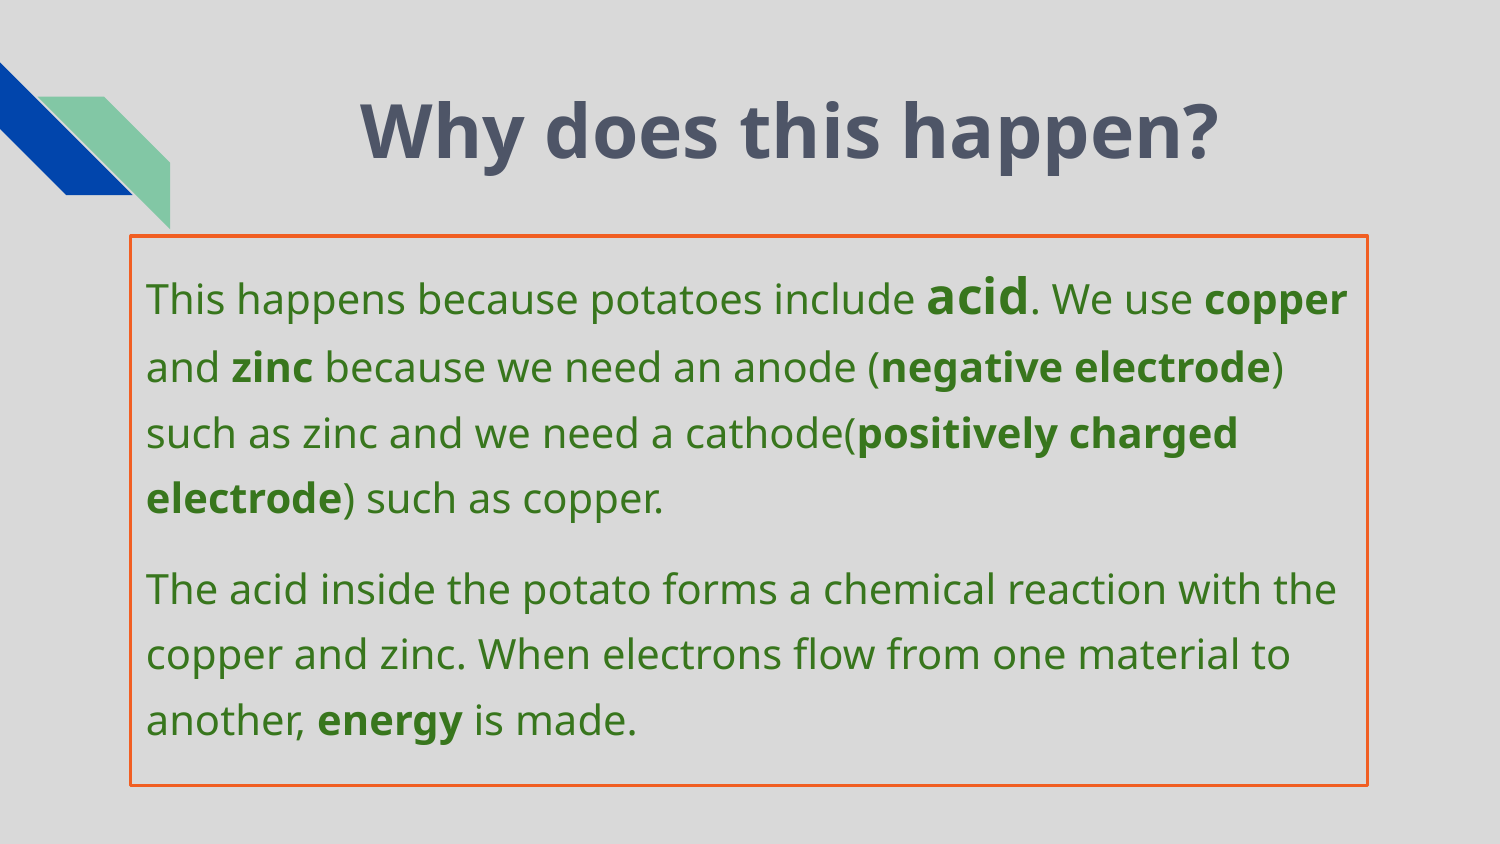

# Why does this happen?
This happens because potatoes include acid. We use copper and zinc because we need an anode (negative electrode) such as zinc and we need a cathode(positively charged electrode) such as copper.
The acid inside the potato forms a chemical reaction with the copper and zinc. When electrons flow from one material to another, energy is made.